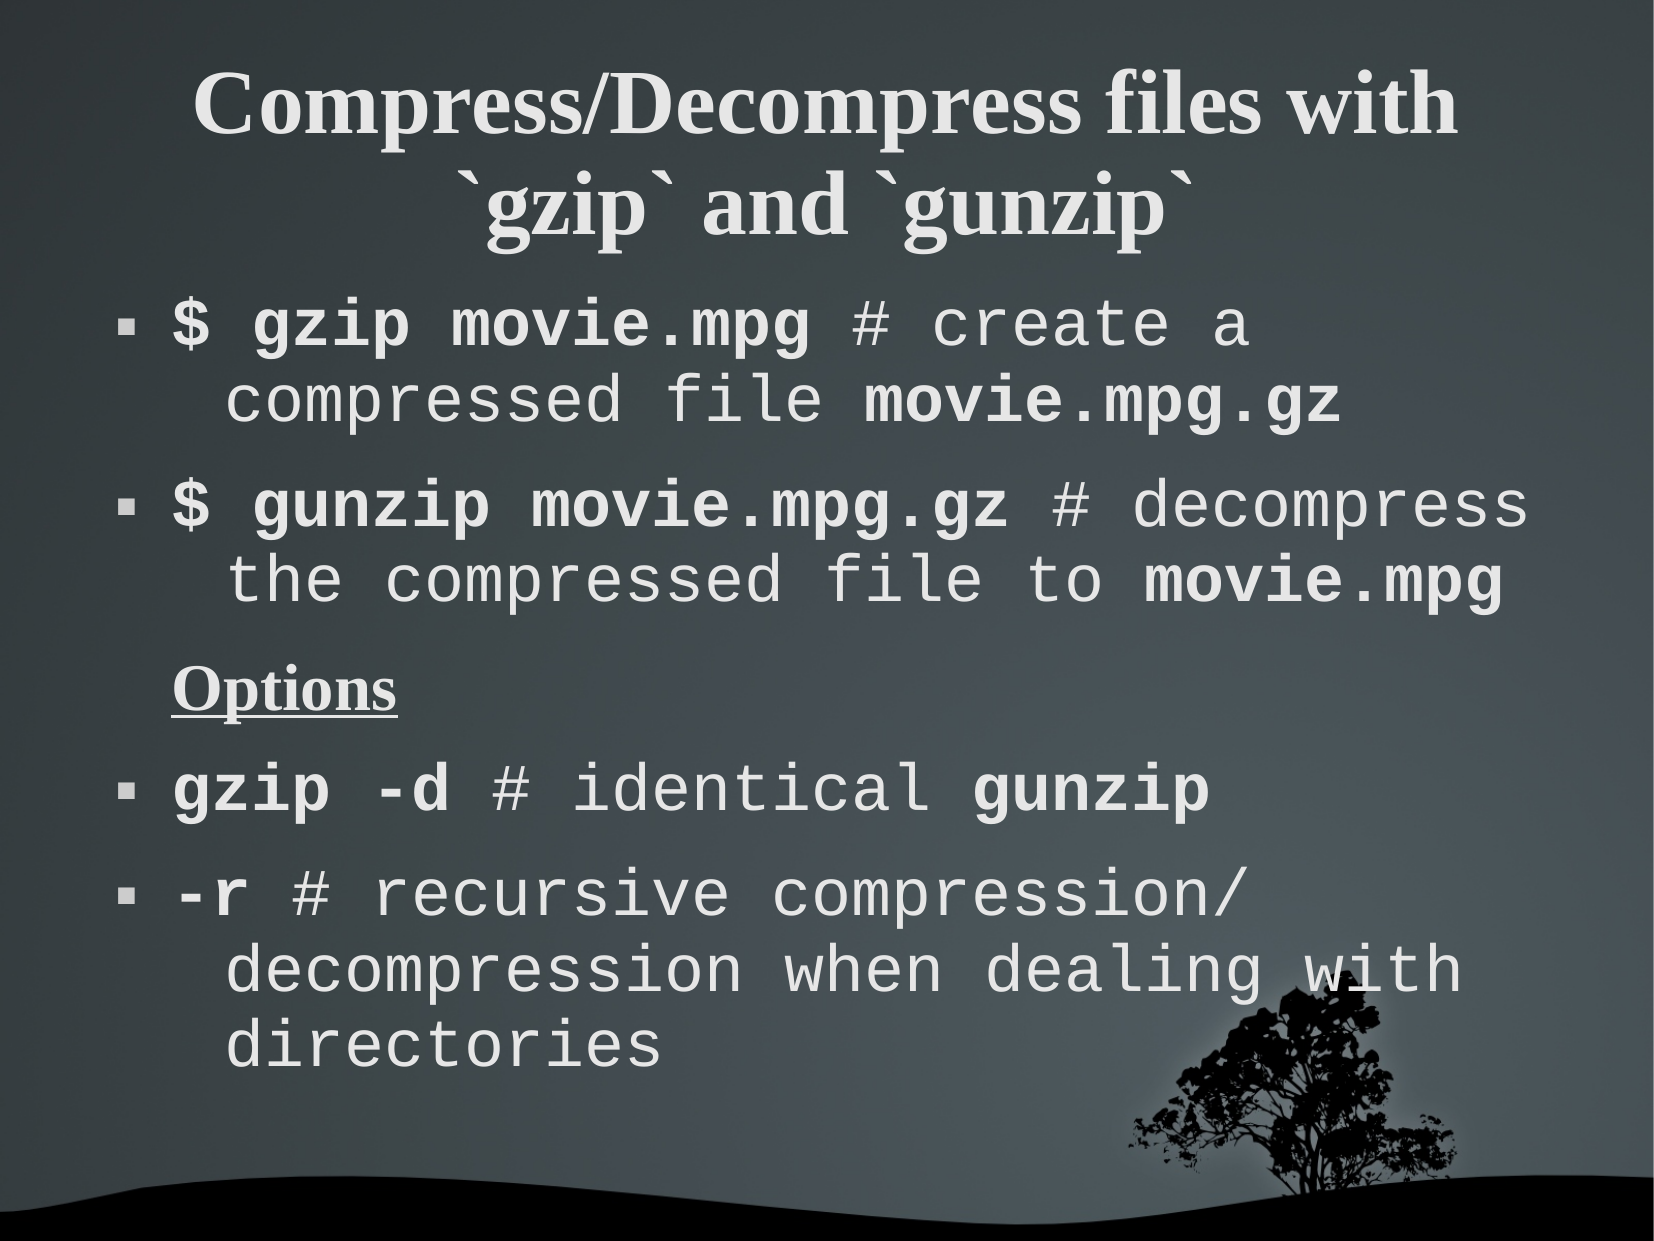

# Compress/Decompress files with `gzip` and `gunzip`
$ gzip movie.mpg # create a compressed file movie.mpg.gz
$ gunzip movie.mpg.gz # decompress the compressed file to movie.mpg
Options
gzip -d # identical gunzip
-r # recursive compression/ decompression when dealing with directories